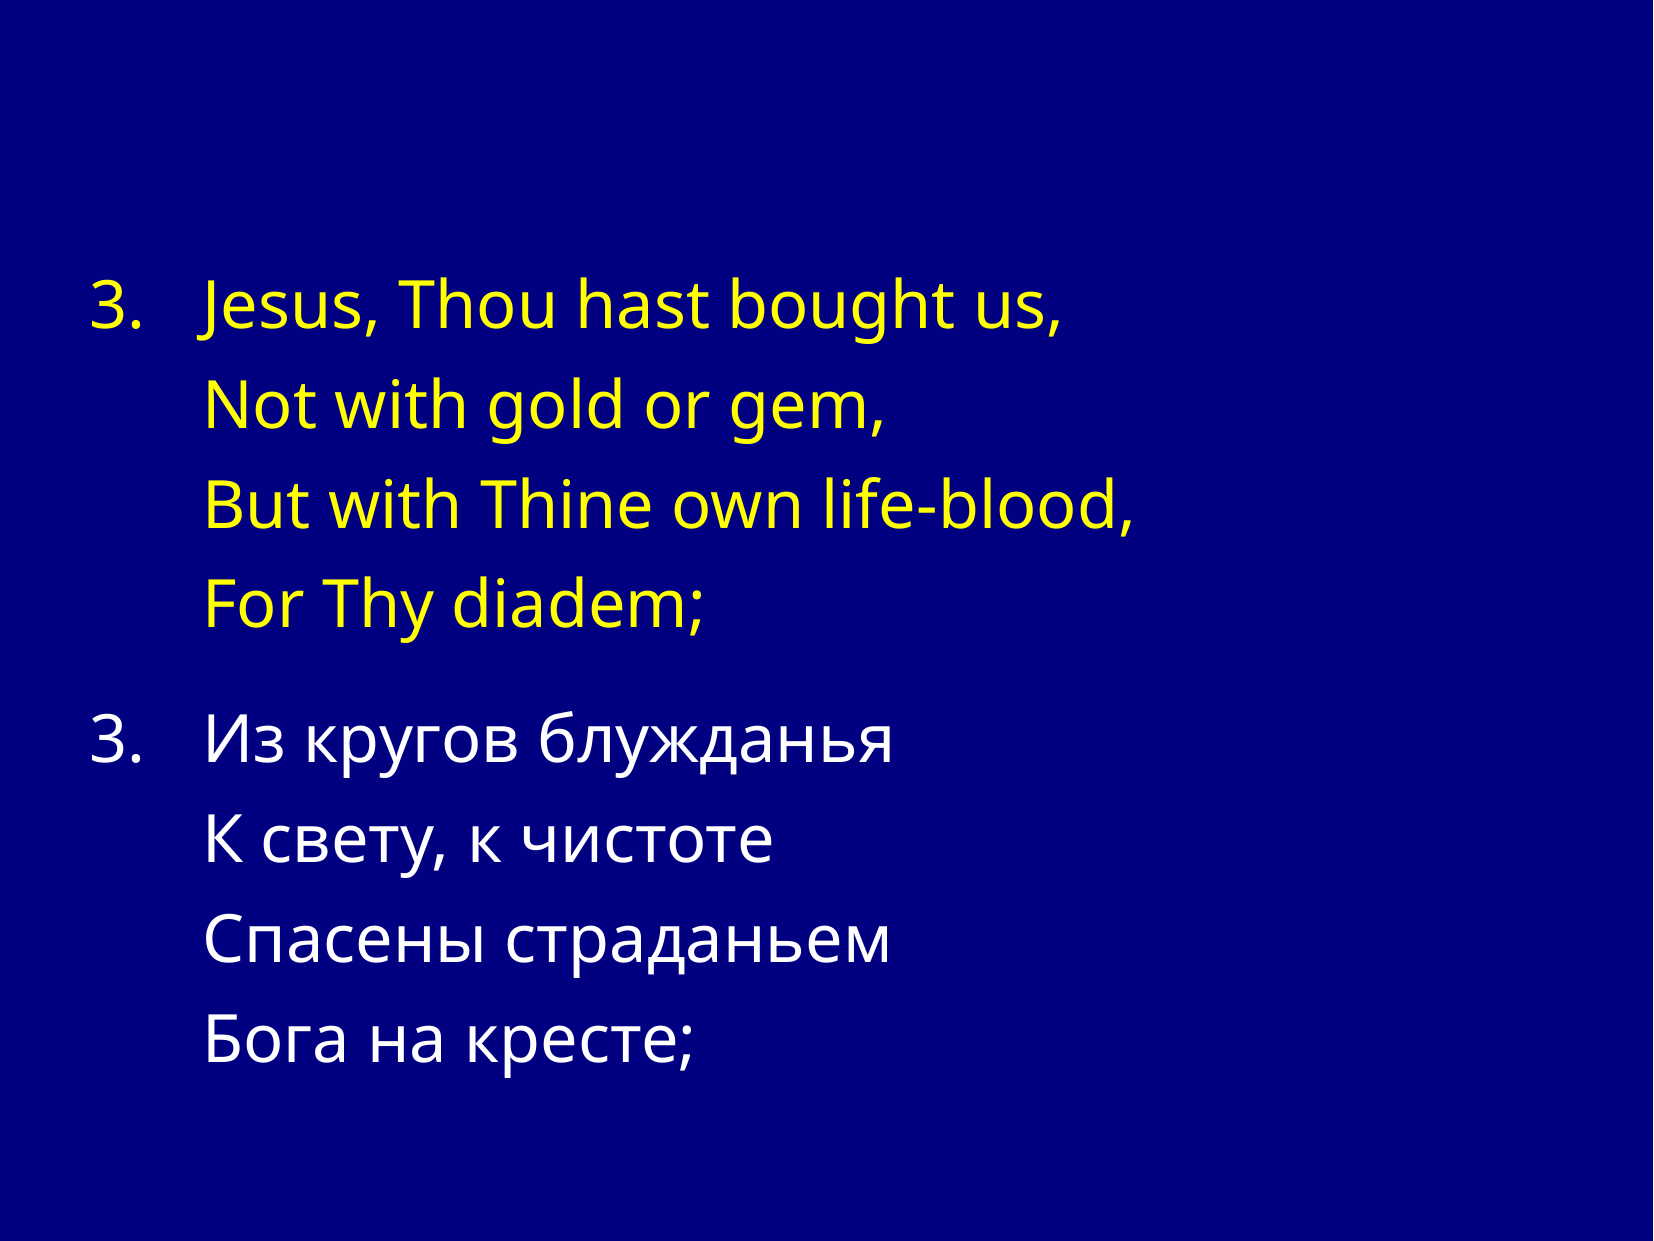

3.	Jesus, Thou hast bought us,
	Not with gold or gem,
	But with Thine own life-blood,
	For Thy diadem;
3.	Из кругов блужданья
	К свету, к чистоте
	Спасены страданьем
	Бога на кресте;